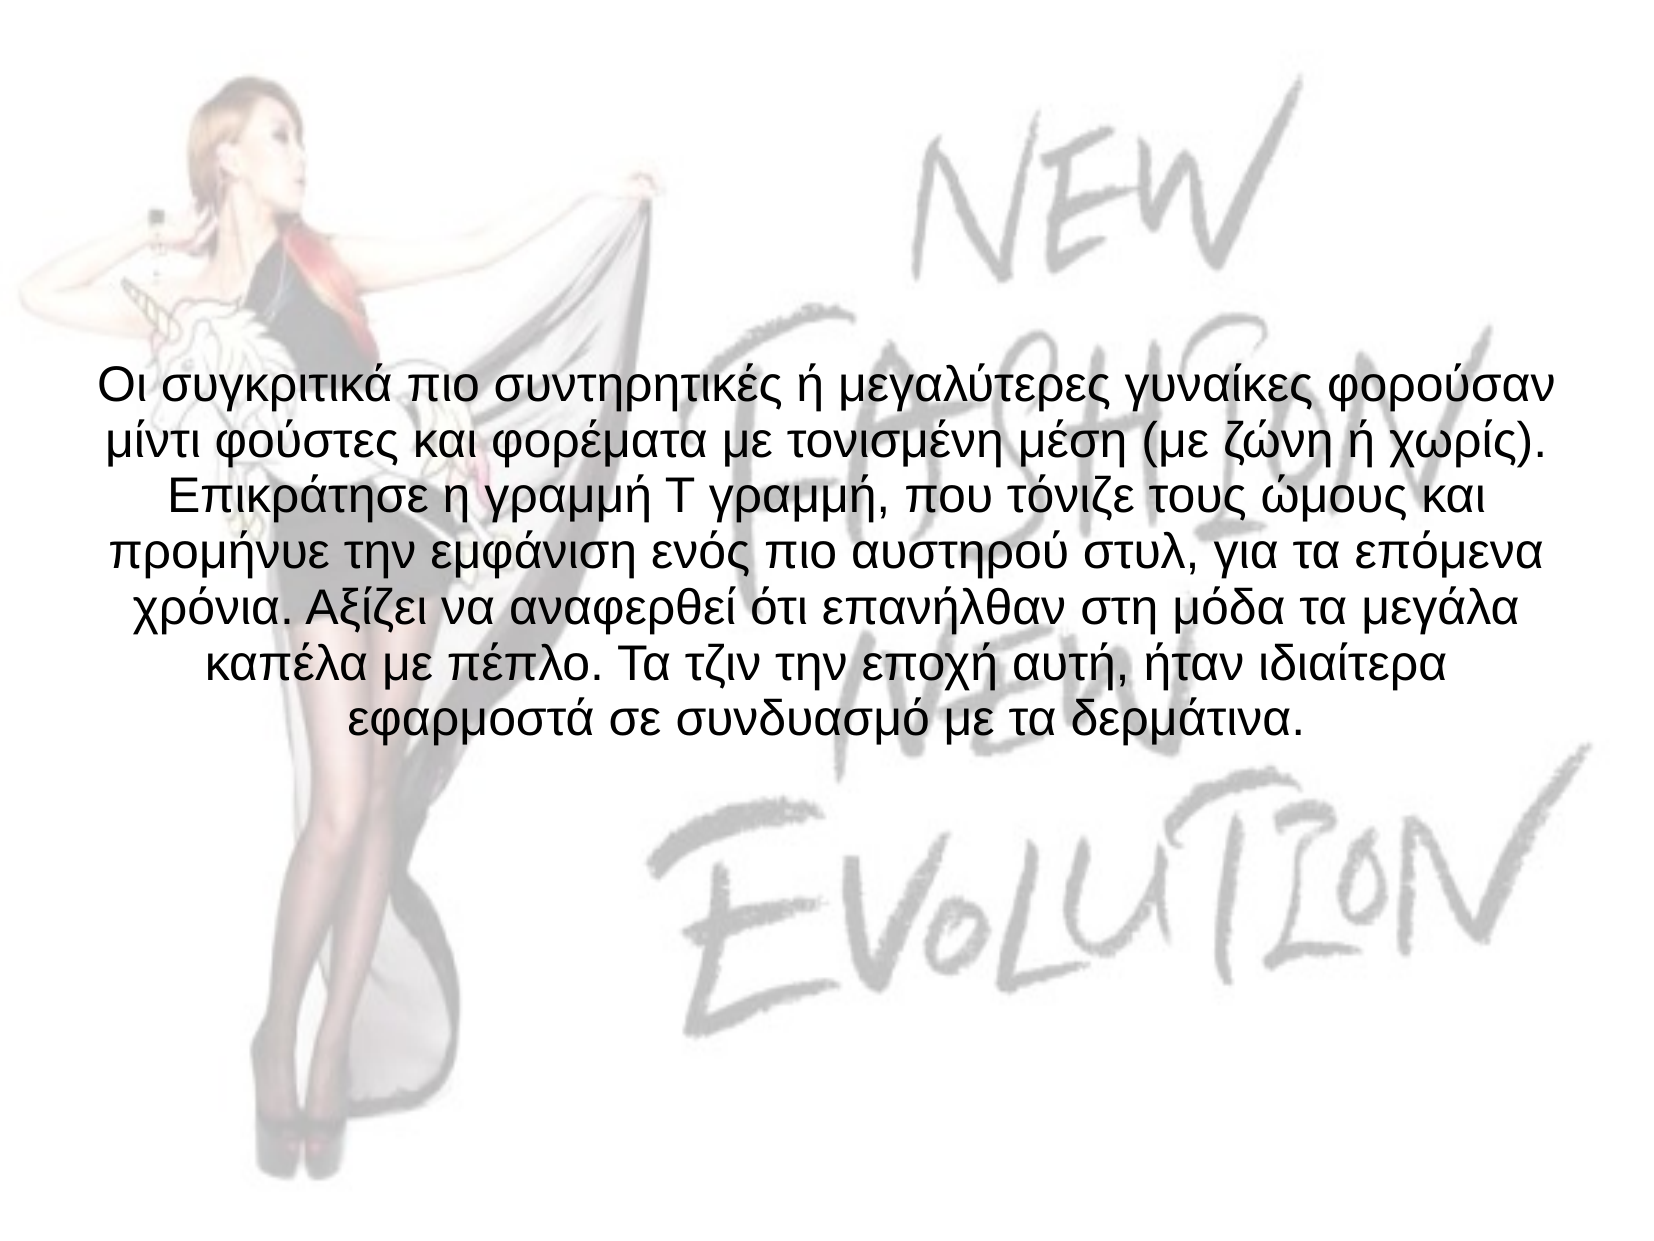

# Οι συγκριτικά πιο συντηρητικές ή μεγαλύτερες γυναίκες φορούσαν μίντι φούστες και φορέματα με τονισμένη μέση (με ζώνη ή χωρίς). Επικράτησε η γραμμή Τ γραμμή, που τόνιζε τους ώμους και προμήνυε την εμφάνιση ενός πιο αυστηρού στυλ, για τα επόμενα χρόνια. Αξίζει να αναφερθεί ότι επανήλθαν στη μόδα τα μεγάλα καπέλα με πέπλο. Τα τζιν την εποχή αυτή, ήταν ιδιαίτερα εφαρμοστά σε συνδυασμό με τα δερμάτινα.